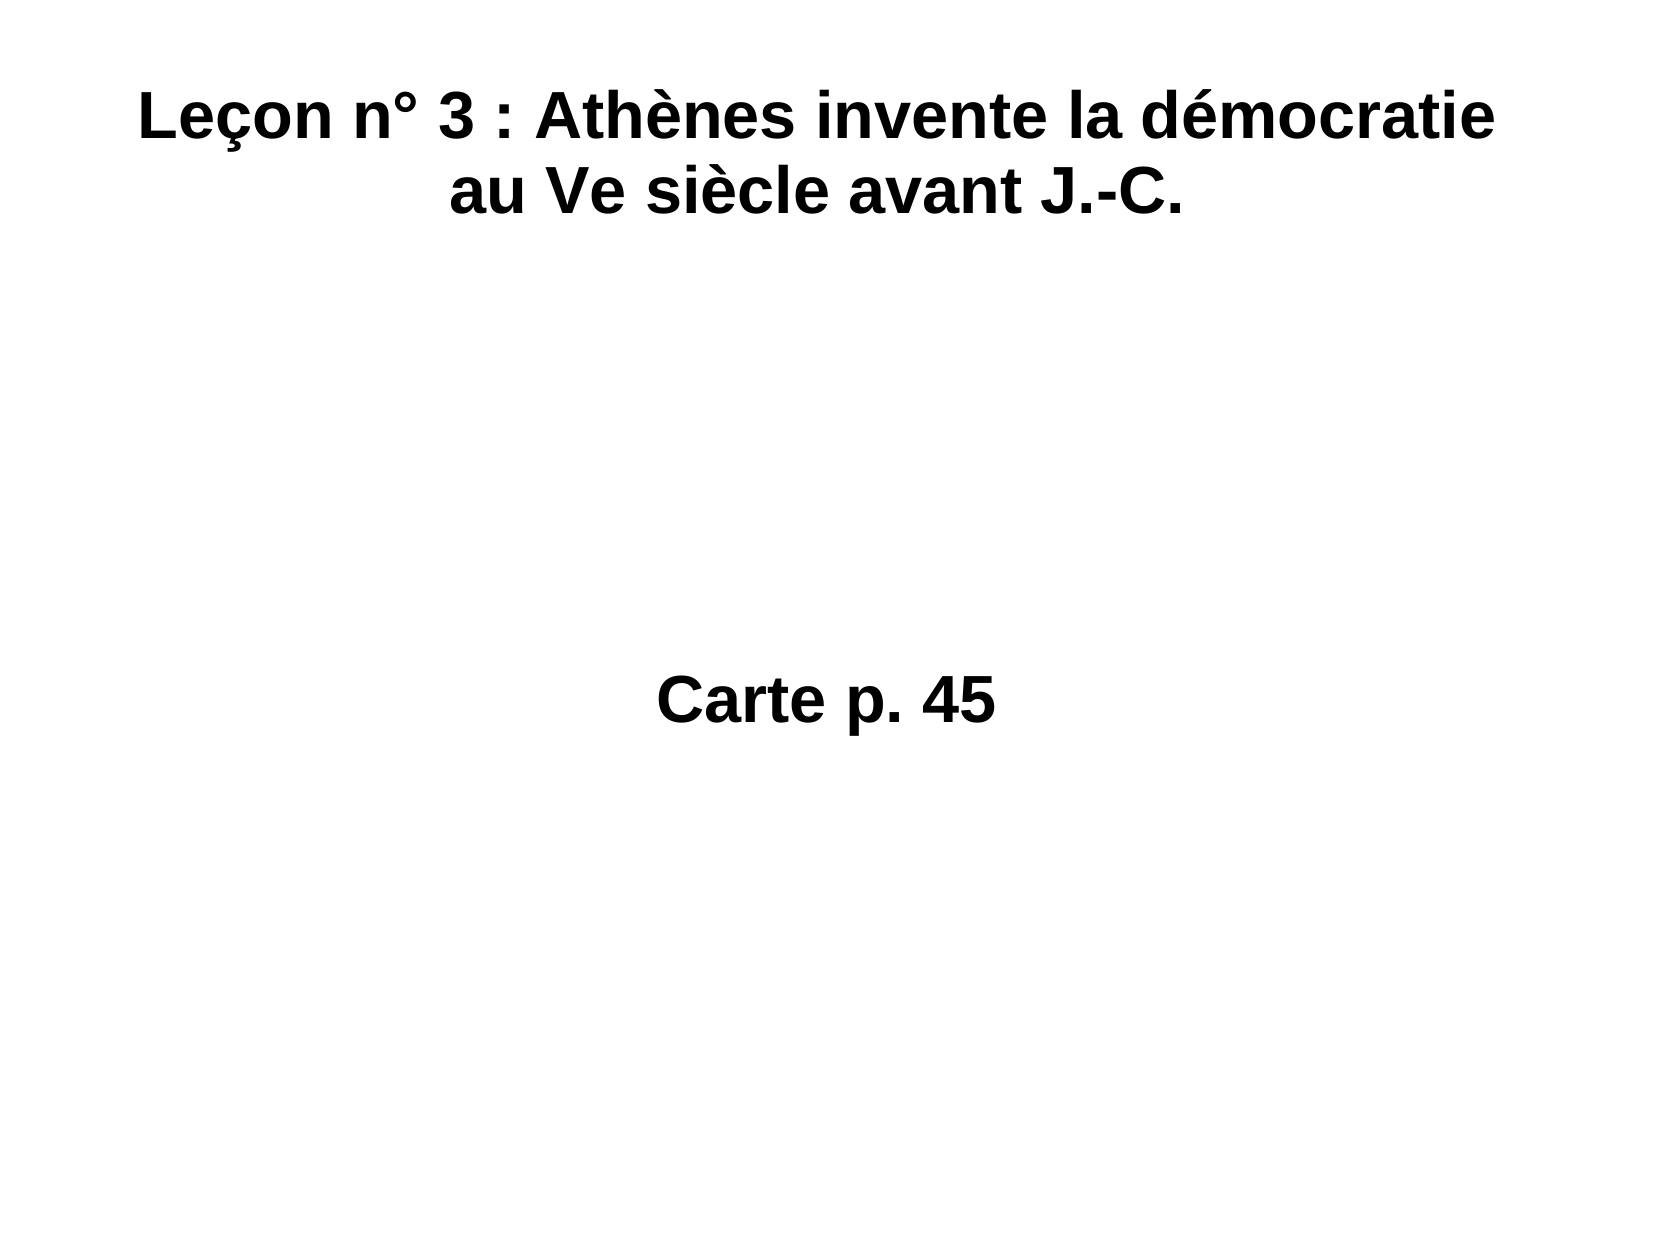

# Leçon n° 3 : Athènes invente la démocratie au Ve siècle avant J.-C.
Carte p. 45